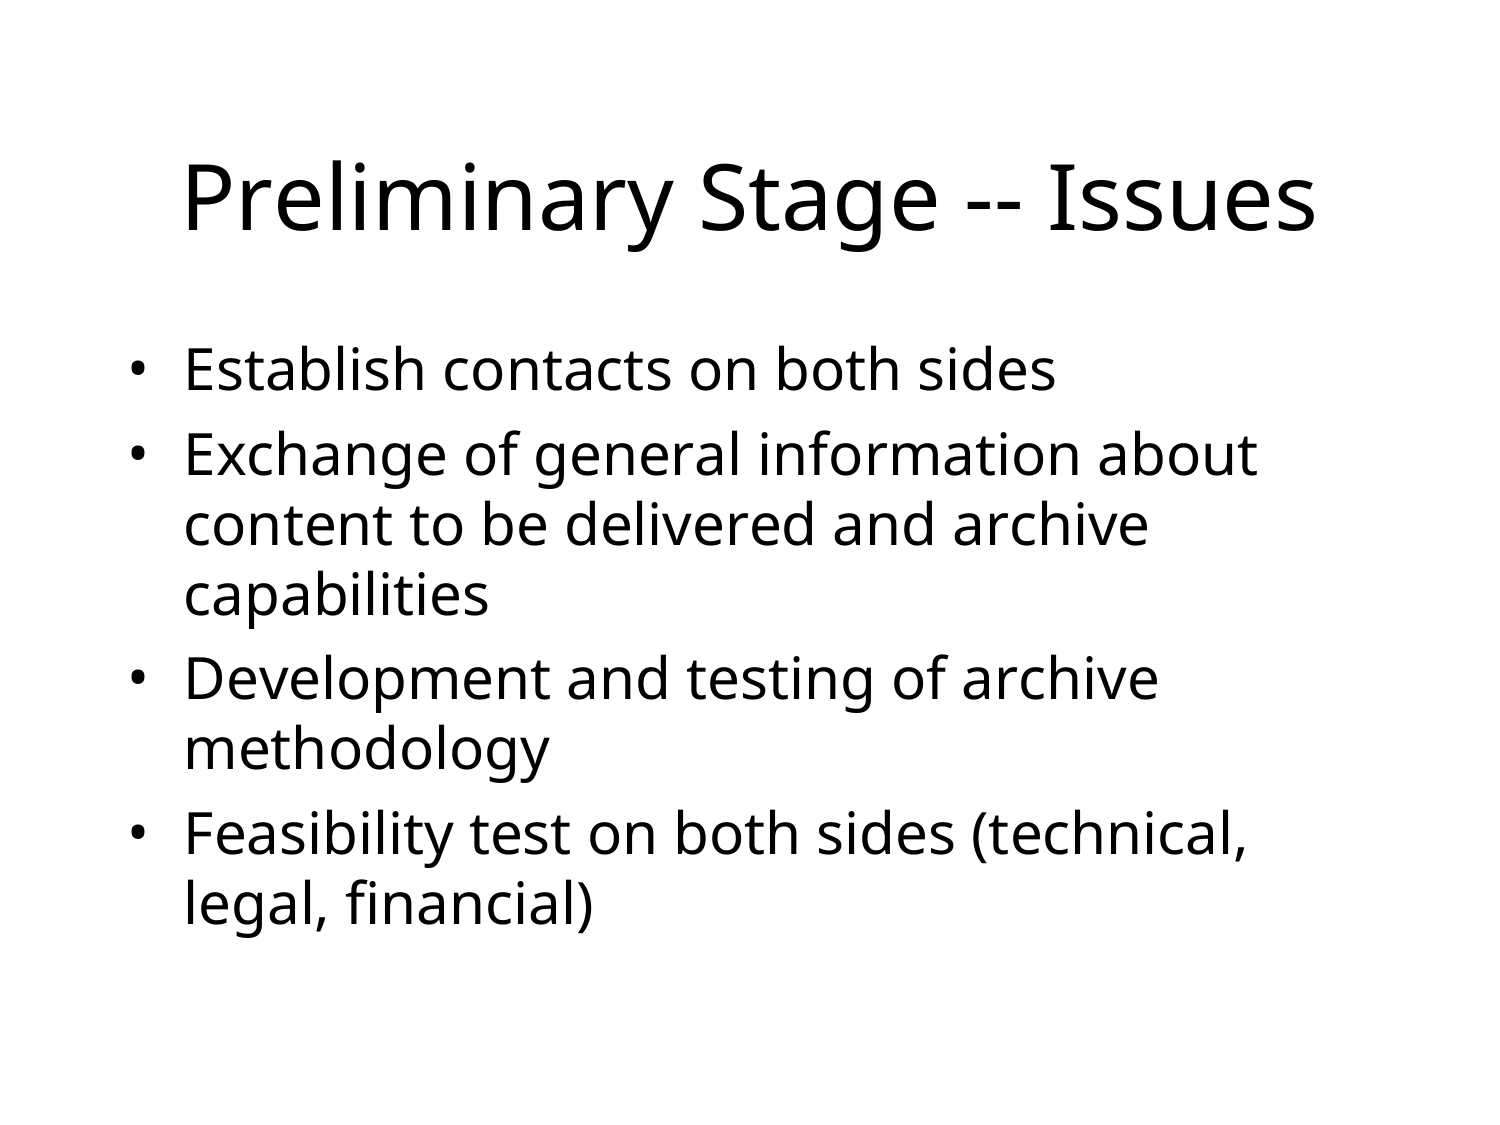

# Preliminary Stage -- Issues
Establish contacts on both sides
Exchange of general information about content to be delivered and archive capabilities
Development and testing of archive methodology
Feasibility test on both sides (technical, legal, financial)